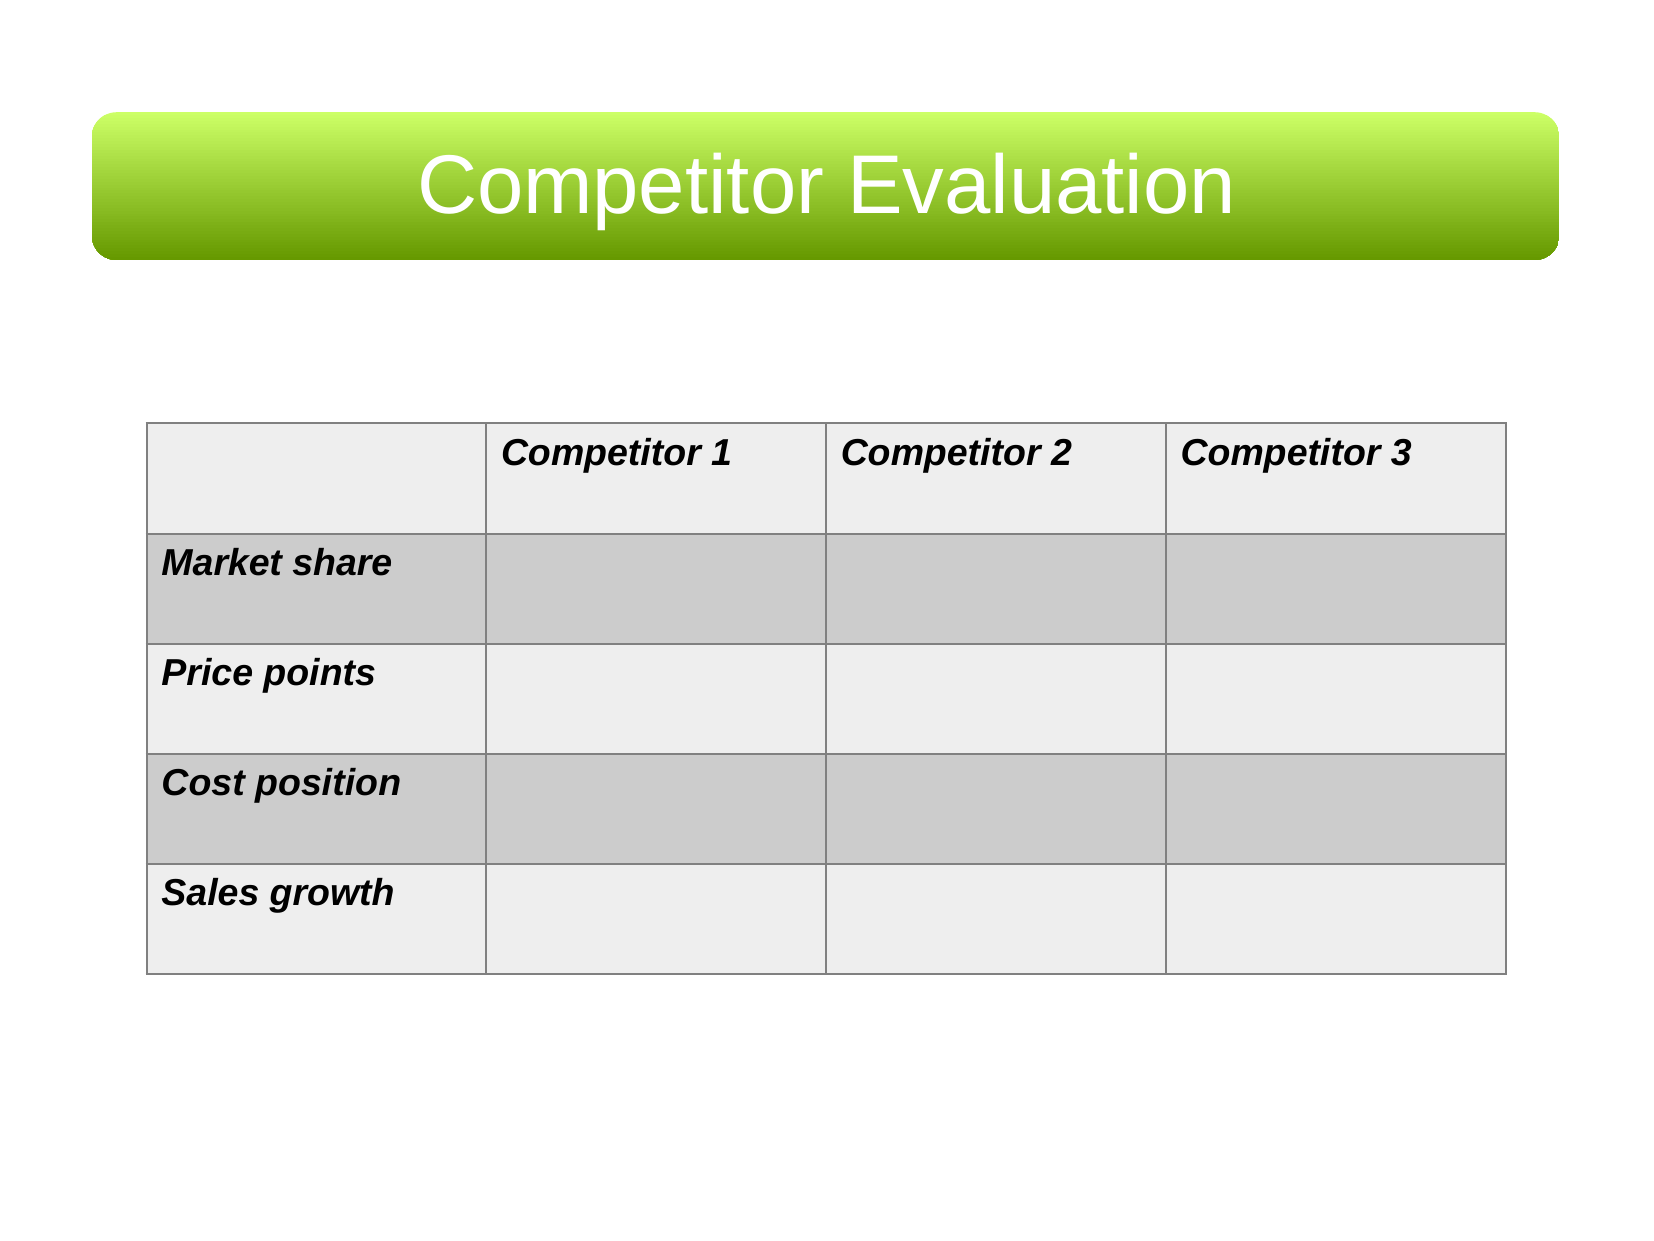

# Competitor Evaluation
| | Competitor 1 | Competitor 2 | Competitor 3 |
| --- | --- | --- | --- |
| Market share | | | |
| Price points | | | |
| Cost position | | | |
| Sales growth | | | |